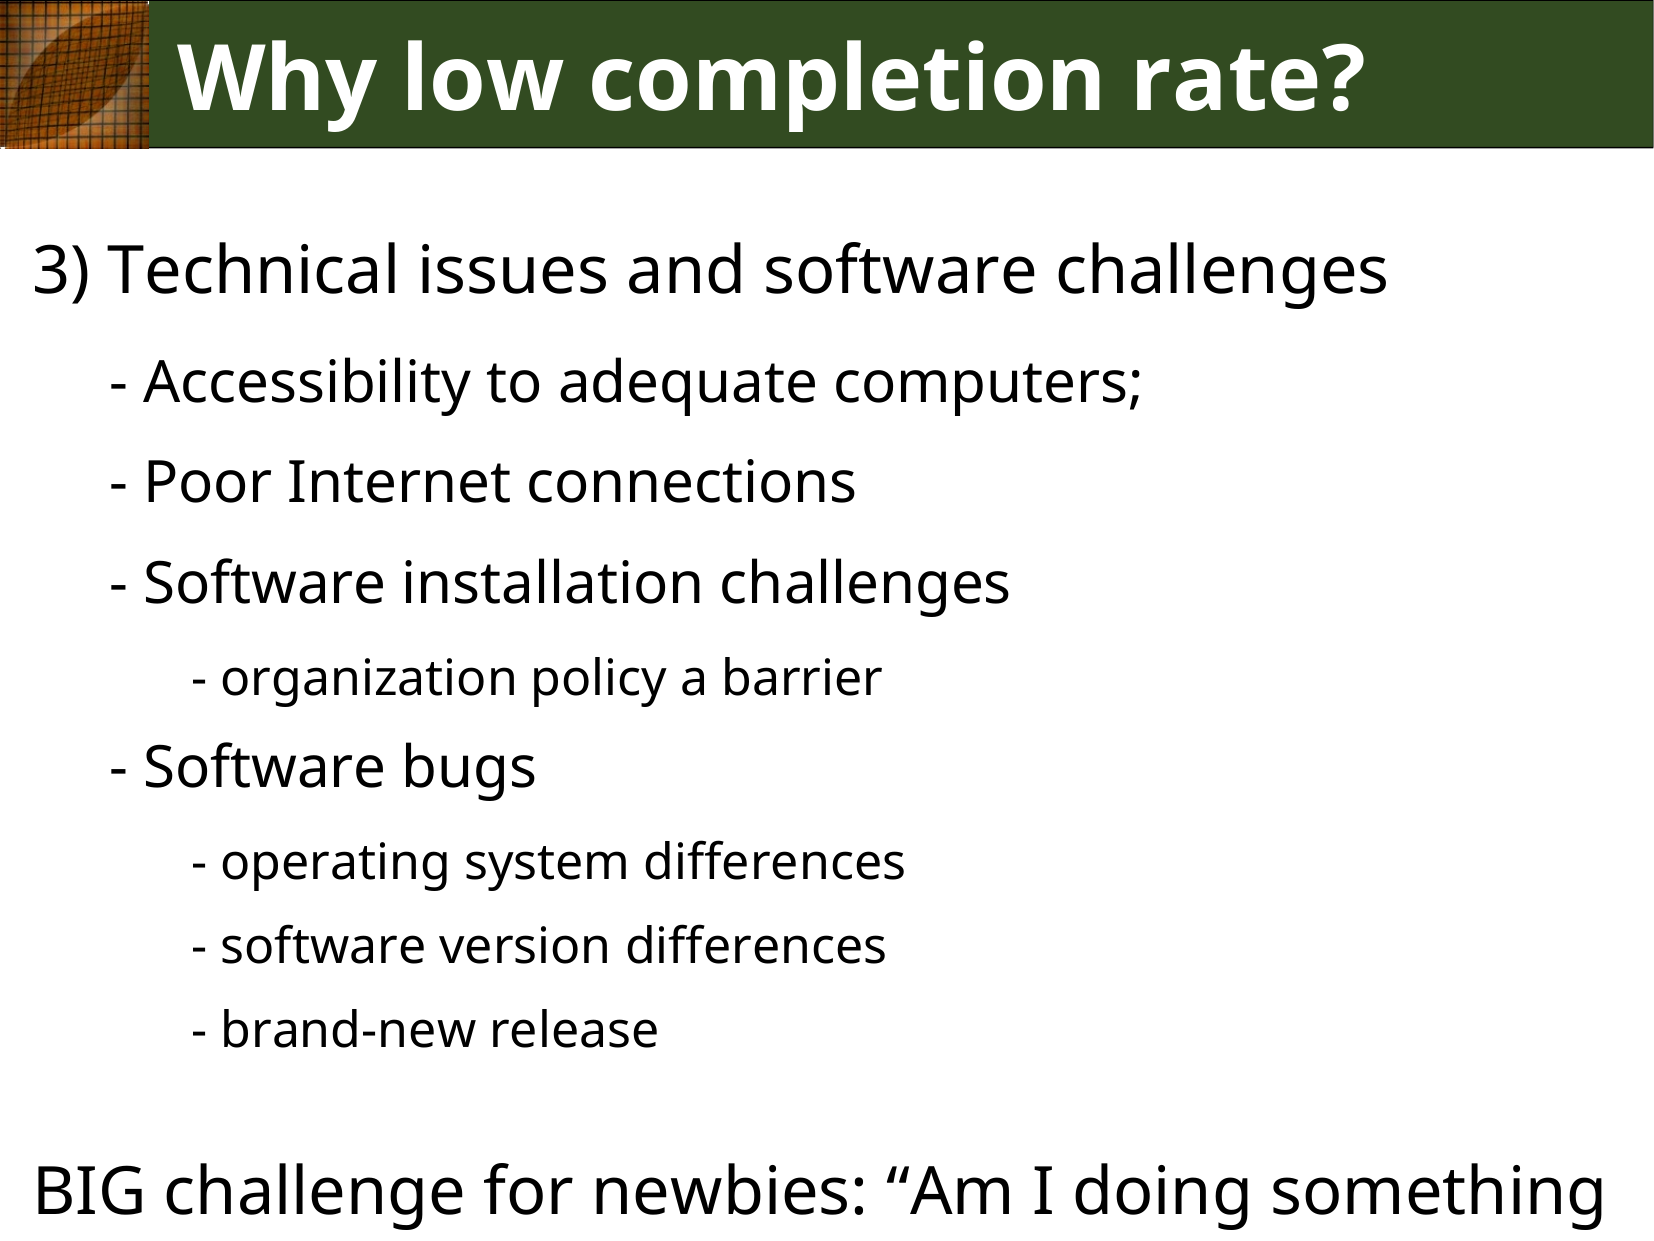

# Why low completion rate?
3) Technical issues and software challenges
- Accessibility to adequate computers;
- Poor Internet connections
- Software installation challenges
- organization policy a barrier
- Software bugs
- operating system differences
- software version differences
- brand-new release
BIG challenge for newbies: “Am I doing something wrong or is it a bug?”